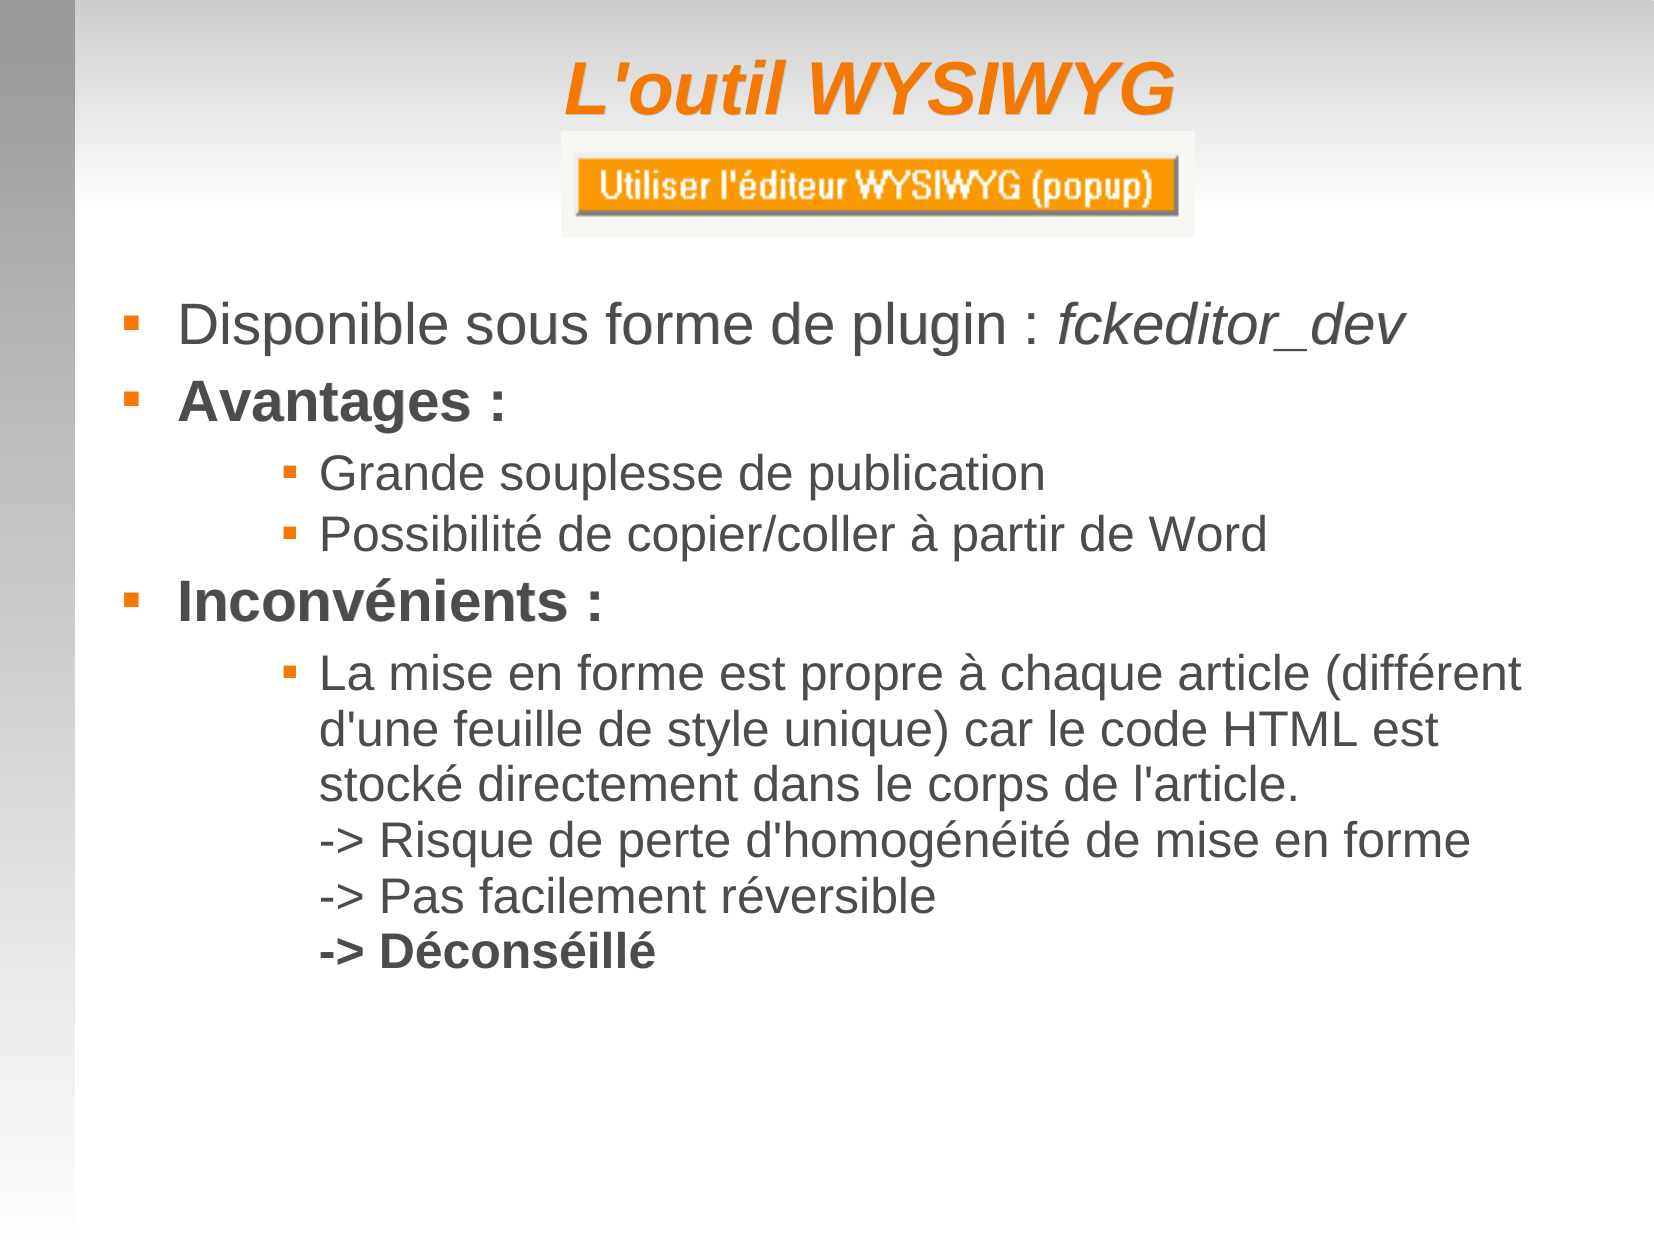

# L'outil WYSIWYG
Disponible sous forme de plugin : fckeditor_dev
Avantages :
Grande souplesse de publication
Possibilité de copier/coller à partir de Word
Inconvénients :
La mise en forme est propre à chaque article (différent d'une feuille de style unique) car le code HTML est stocké directement dans le corps de l'article.
-> Risque de perte d'homogénéité de mise en forme
-> Pas facilement réversible
-> Déconséillé